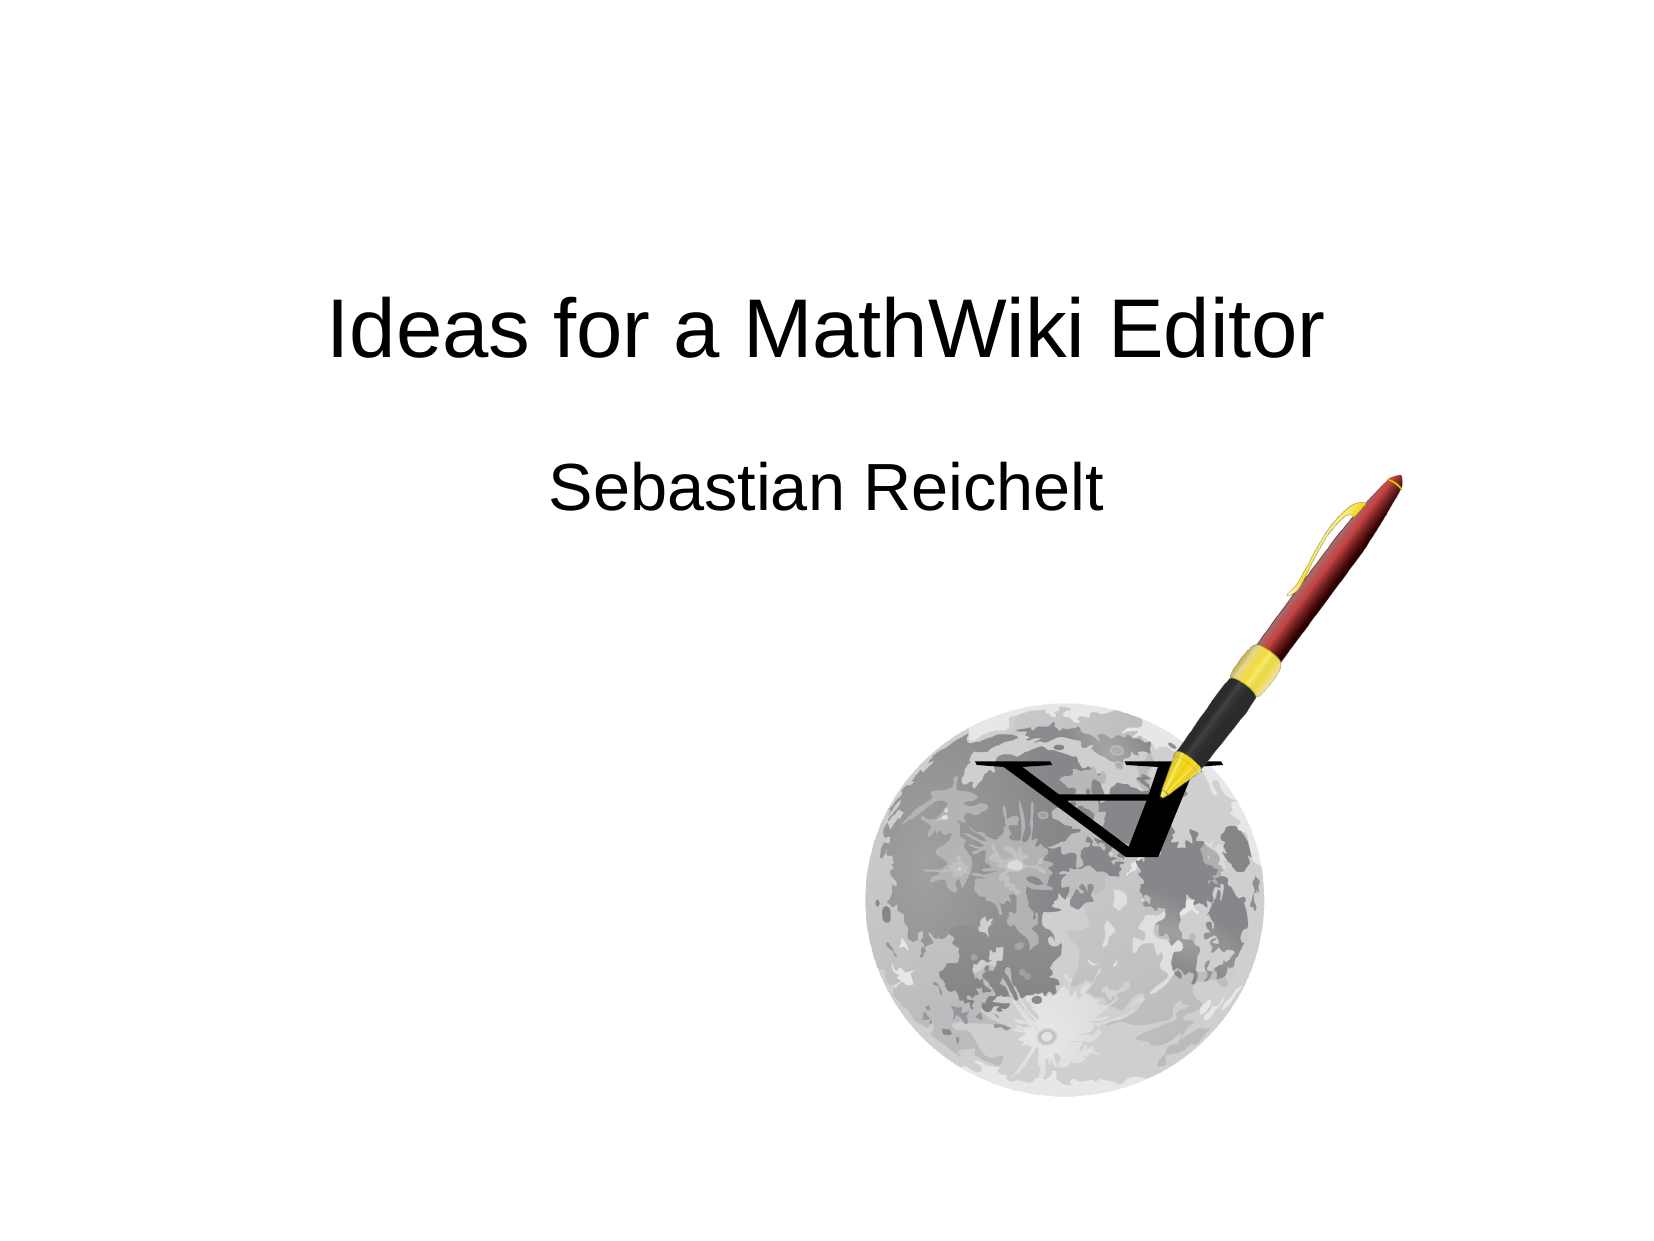

# Ideas for a MathWiki Editor
Sebastian Reichelt